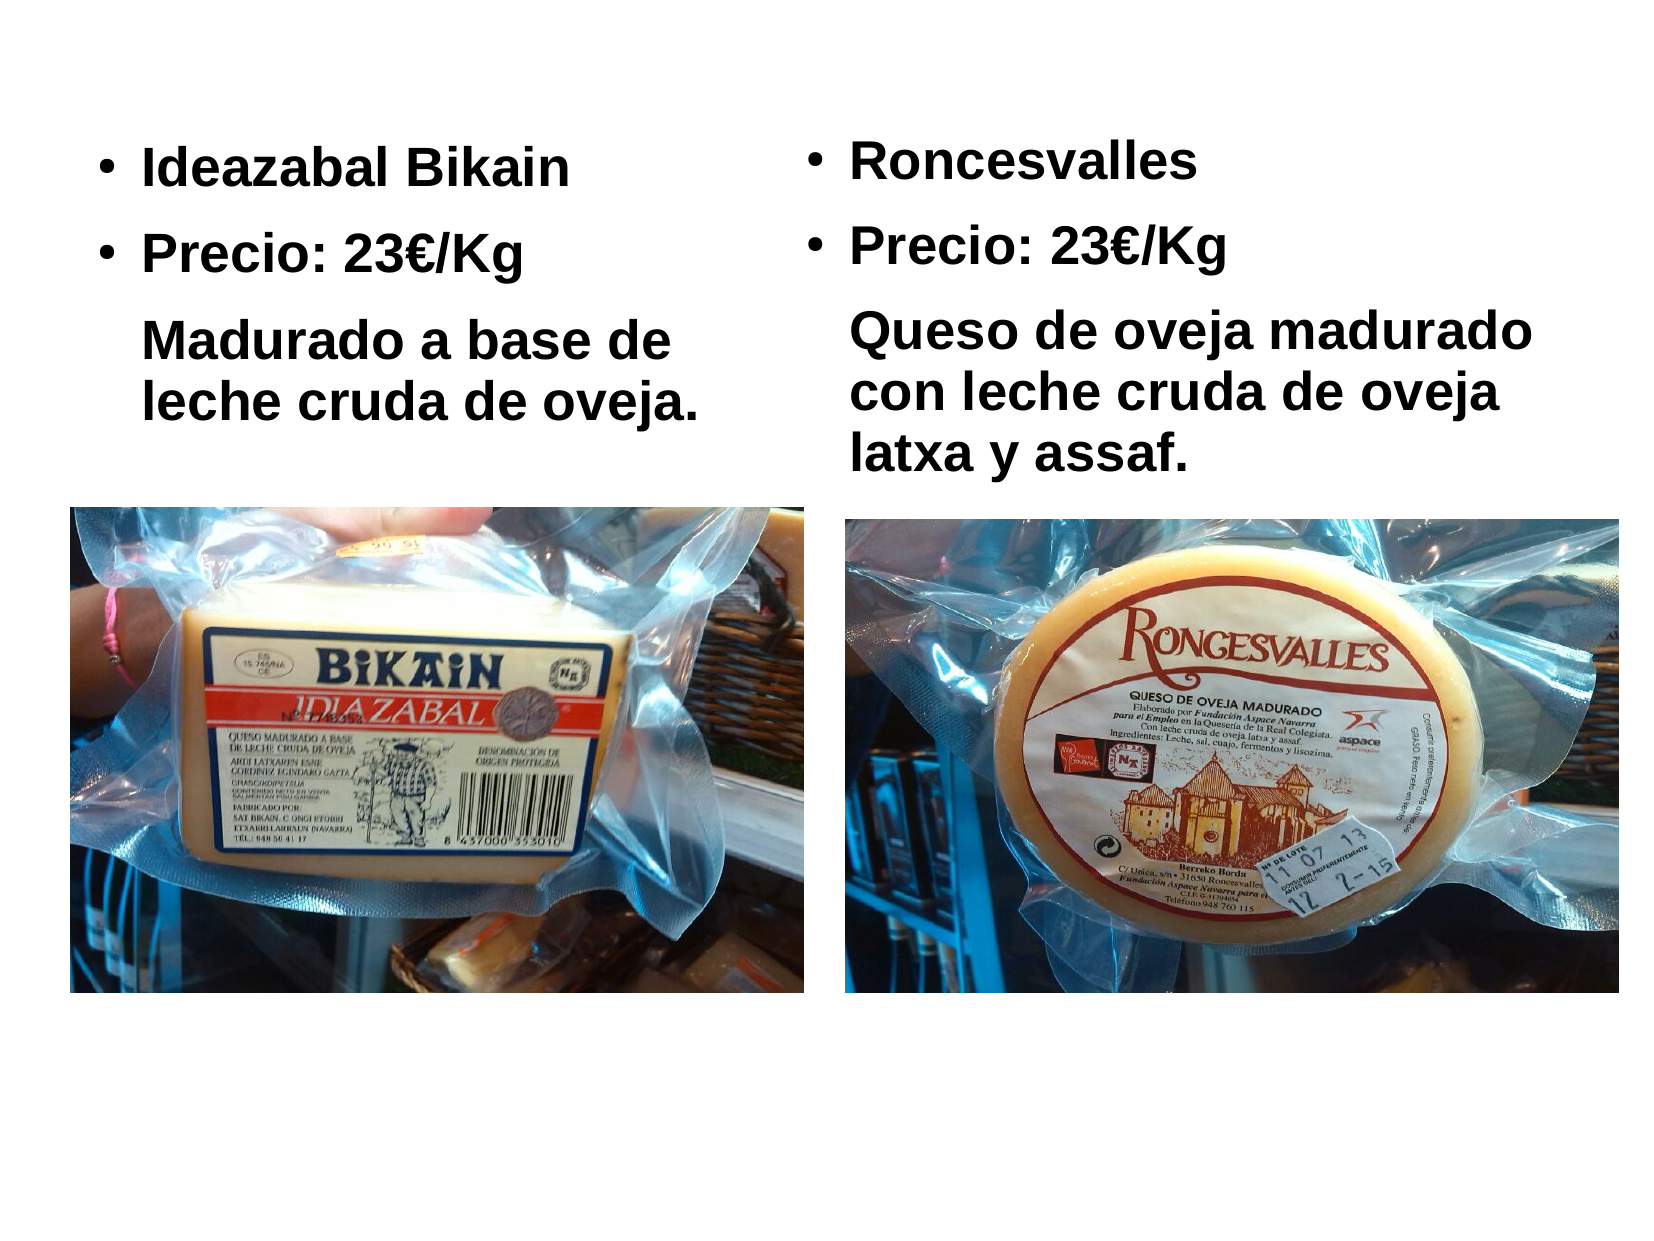

Roncesvalles
Precio: 23€/Kg
Queso de oveja madurado con leche cruda de oveja latxa y assaf.
# Ideazabal Bikain
Precio: 23€/Kg
Madurado a base de leche cruda de oveja.